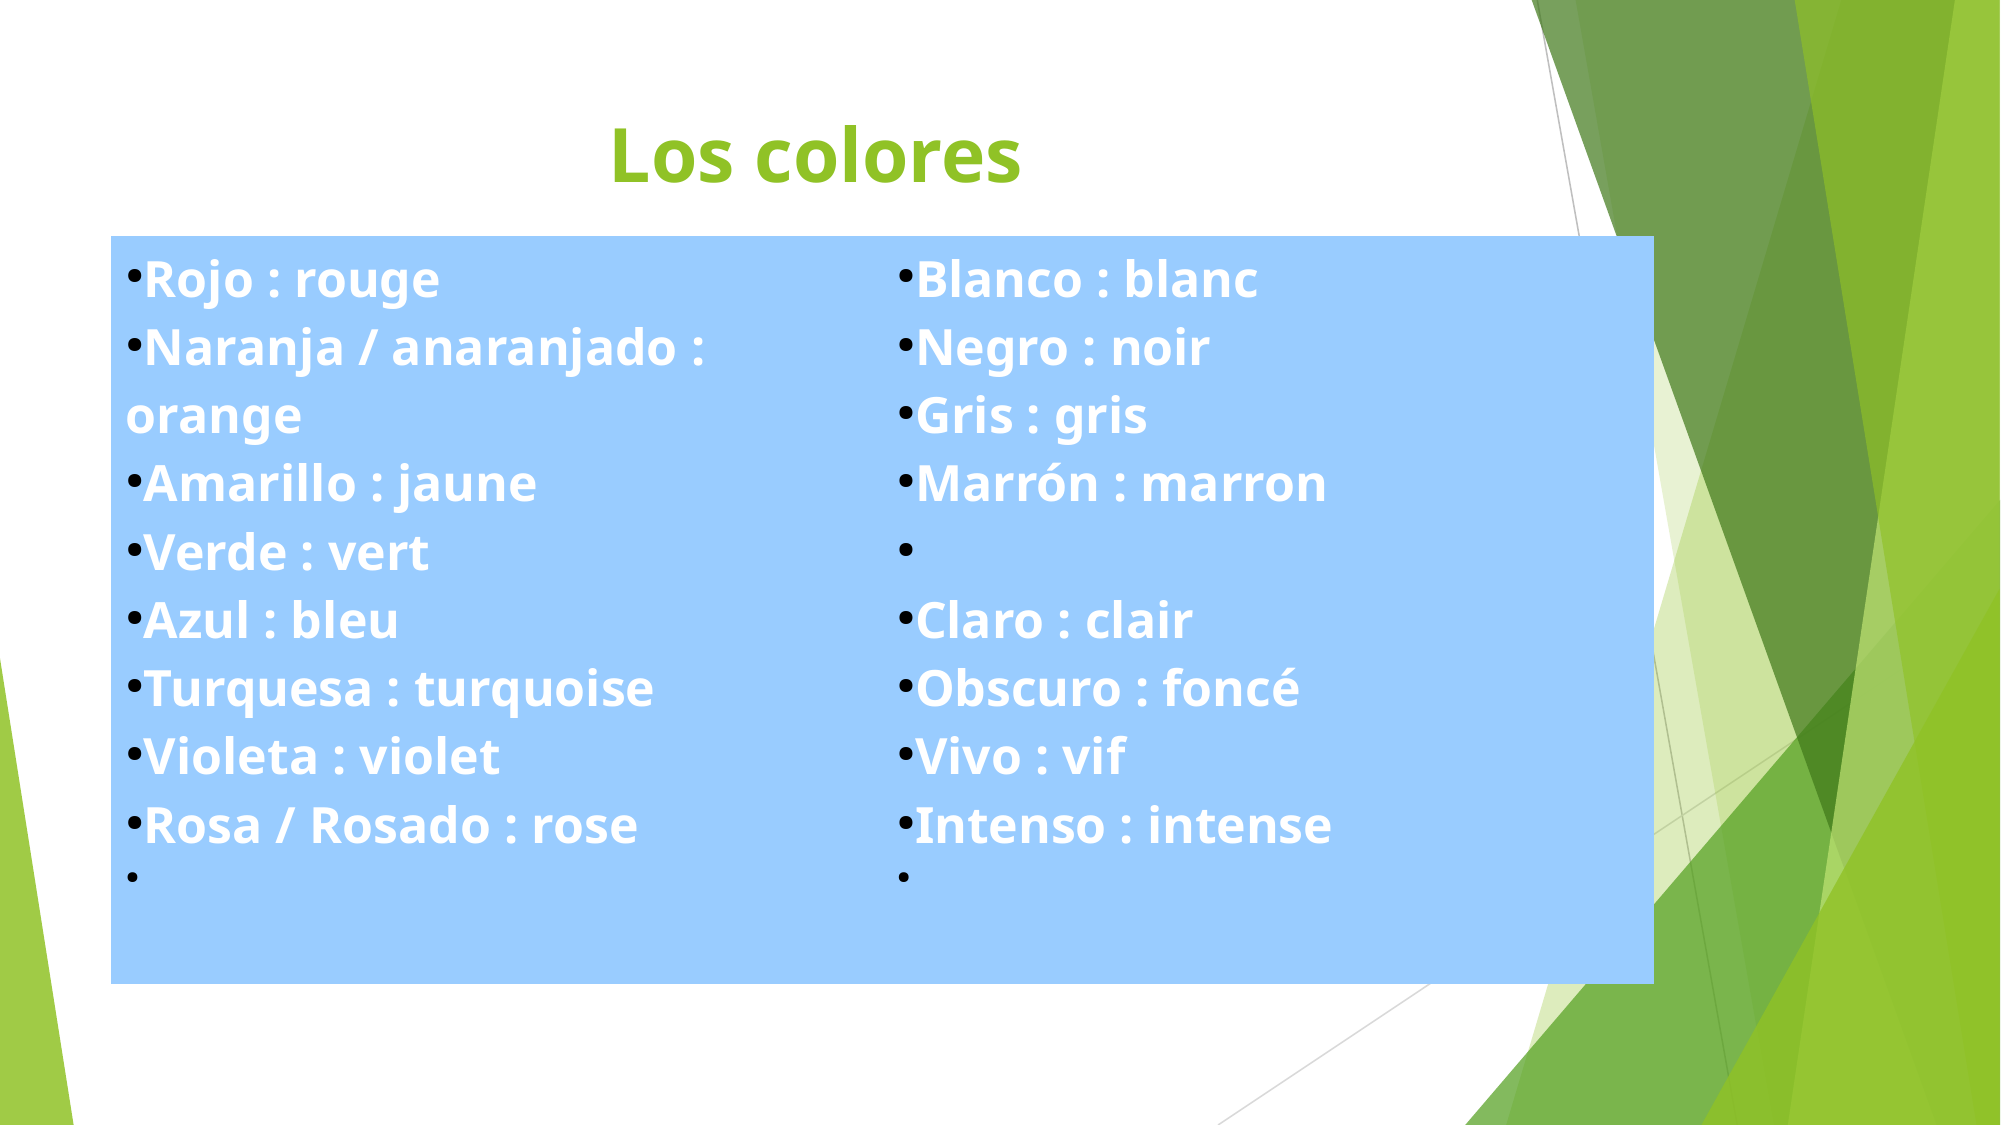

# Los colores
| Rojo : rouge Naranja / anaranjado : orange Amarillo : jaune Verde : vert Azul : bleu Turquesa : turquoise Violeta : violet Rosa / Rosado : rose | Blanco : blanc Negro : noir Gris : gris Marrón : marron   Claro : clair Obscuro : foncé Vivo : vif Intenso : intense |
| --- | --- |
| | |